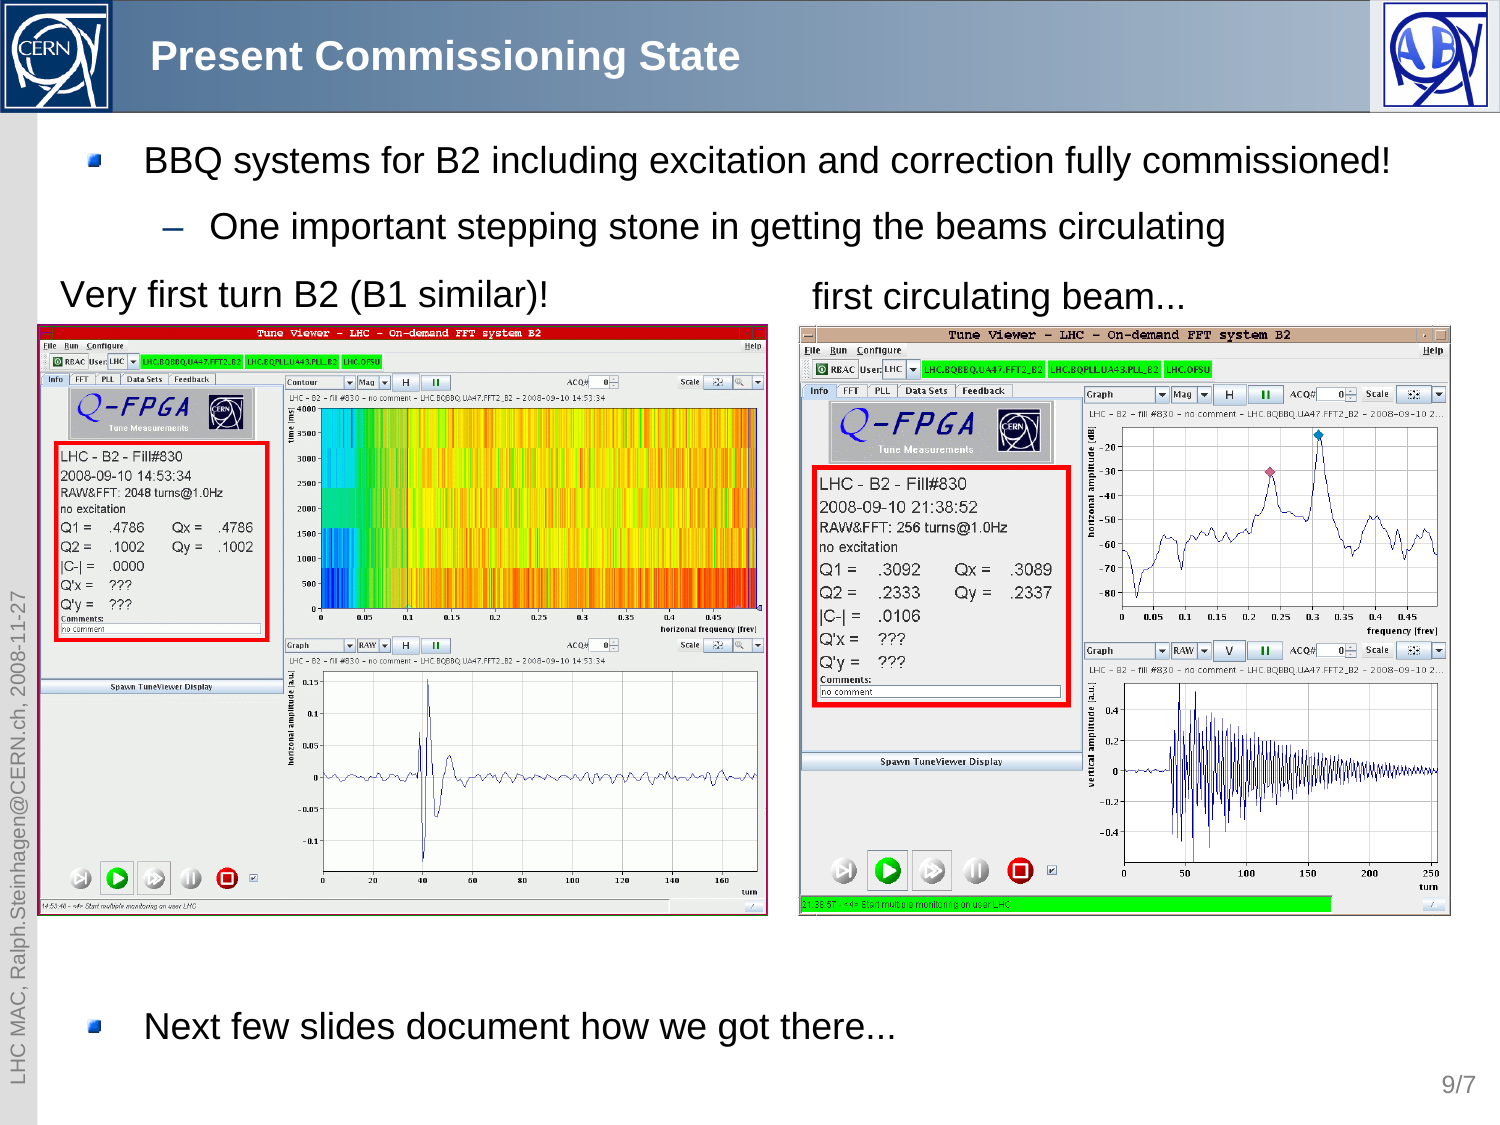

# Present Commissioning State
BBQ systems for B2 including excitation and correction fully commissioned!
One important stepping stone in getting the beams circulating
Next few slides document how we got there...
Very first turn B2 (B1 similar)!
first circulating beam...